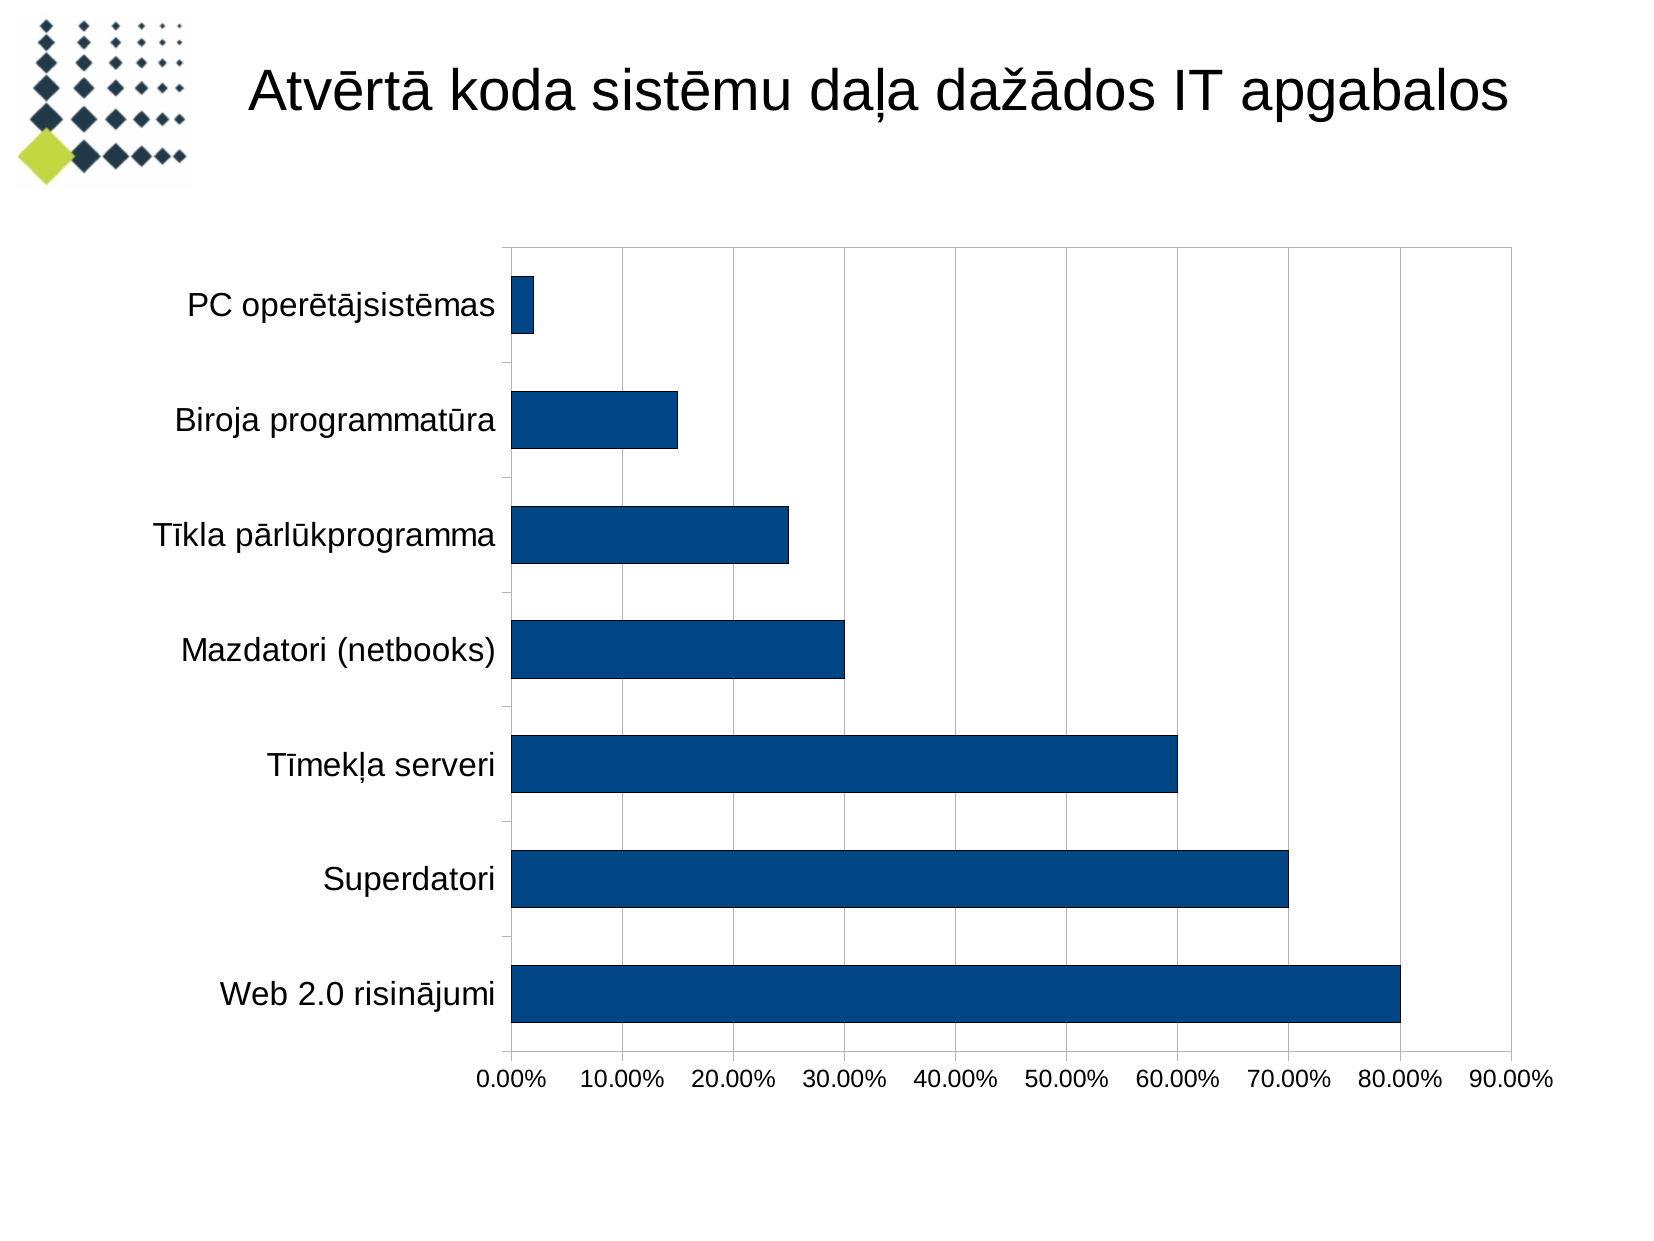

# Atvērtā koda sistēmu daļa dažādos IT apgabalos
### Chart
| Category | Column B |
|---|---|
| Web 2.0 risinājumi | 0.8 |
| Superdatori | 0.7 |
| Tīmekļa serveri | 0.6 |
| Mazdatori (netbooks) | 0.3 |
| Tīkla pārlūkprogramma | 0.25 |
| Biroja programmatūra | 0.15 |
| PC operētājsistēmas | 0.02 |